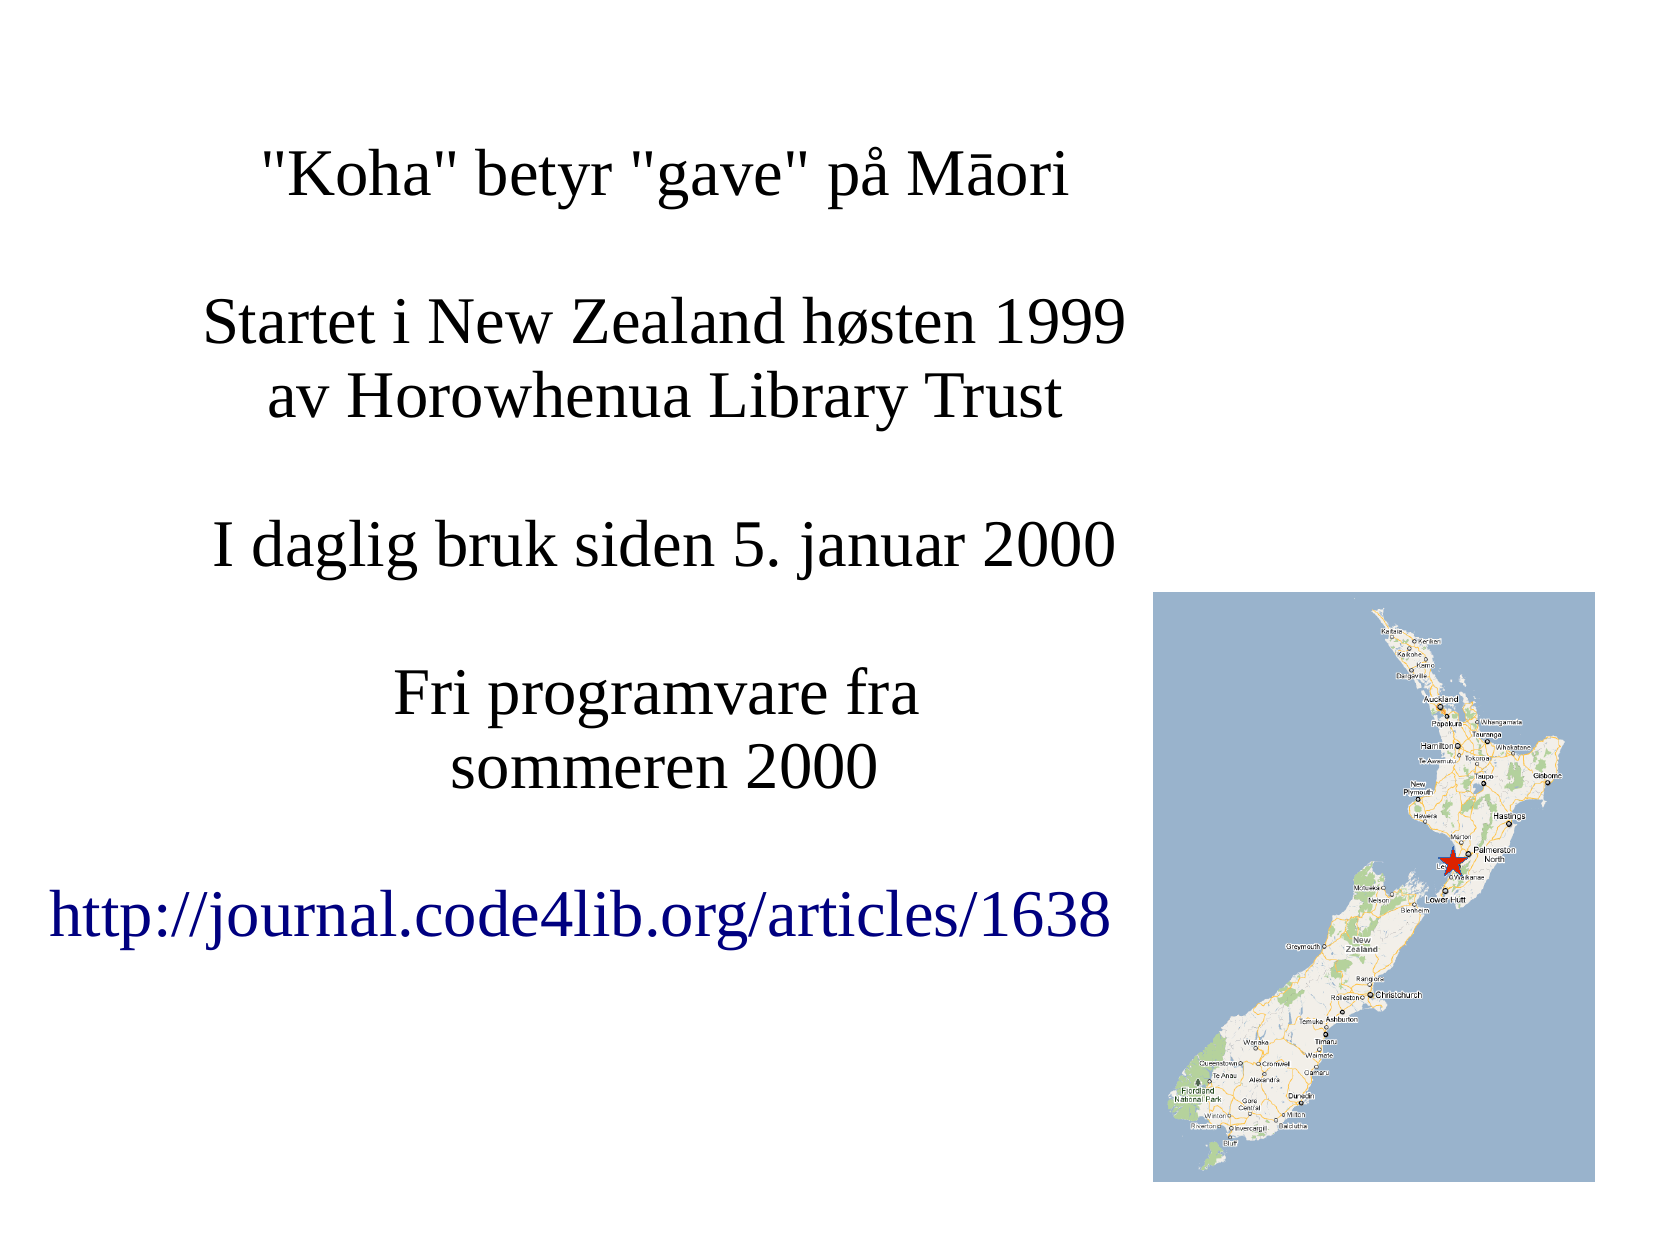

# "Koha" betyr "gave" på Māori Startet i New Zealand høsten 1999
av Horowhenua Library Trust
I daglig bruk siden 5. januar 2000
Fri programvare fra
sommeren 2000
http://journal.code4lib.org/articles/1638